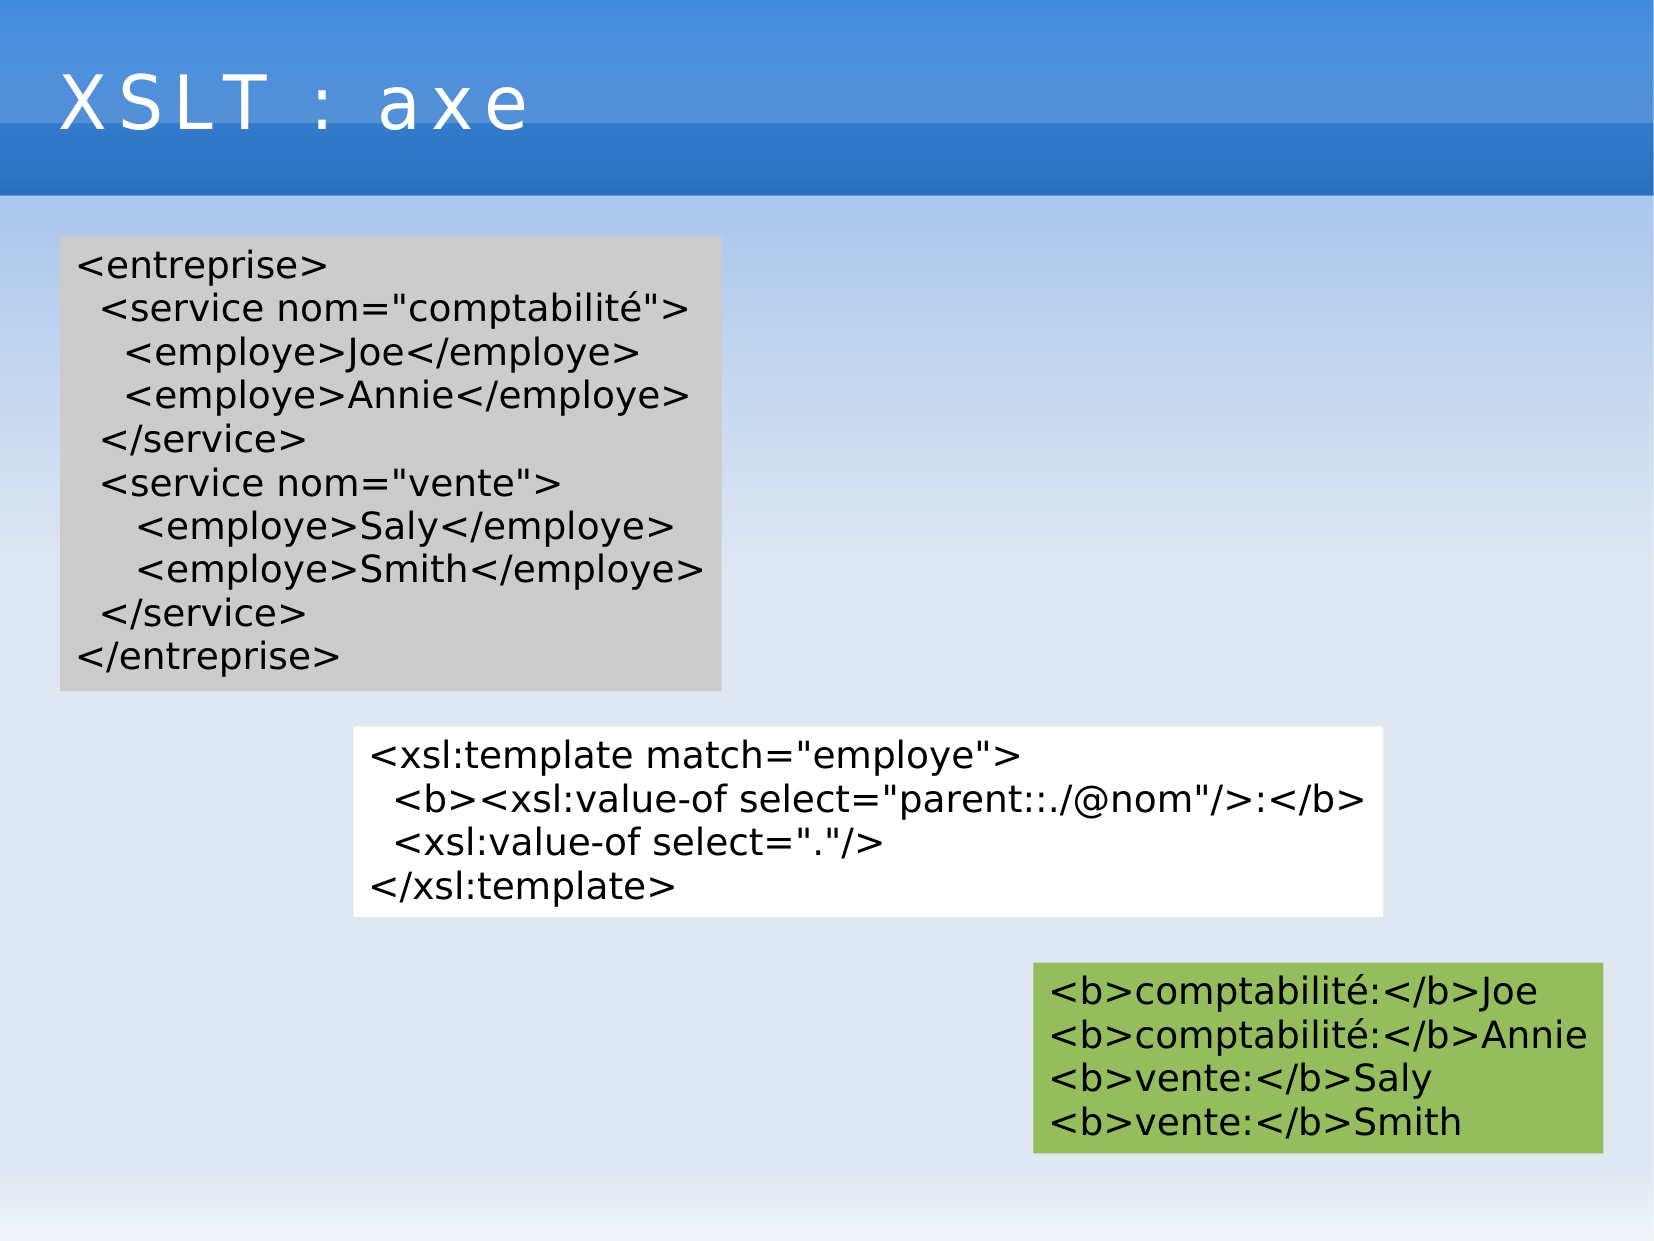

# XSLT : axe
<entreprise>
 <service nom="comptabilité">
 <employe>Joe</employe>
 <employe>Annie</employe>
 </service>
 <service nom="vente">
 <employe>Saly</employe>
 <employe>Smith</employe>
 </service>
</entreprise>
<xsl:template match="employe">
 <b><xsl:value-of select="parent::./@nom"/>:</b>
 <xsl:value-of select="."/>
</xsl:template>
<b>comptabilité:</b>Joe
<b>comptabilité:</b>Annie
<b>vente:</b>Saly
<b>vente:</b>Smith